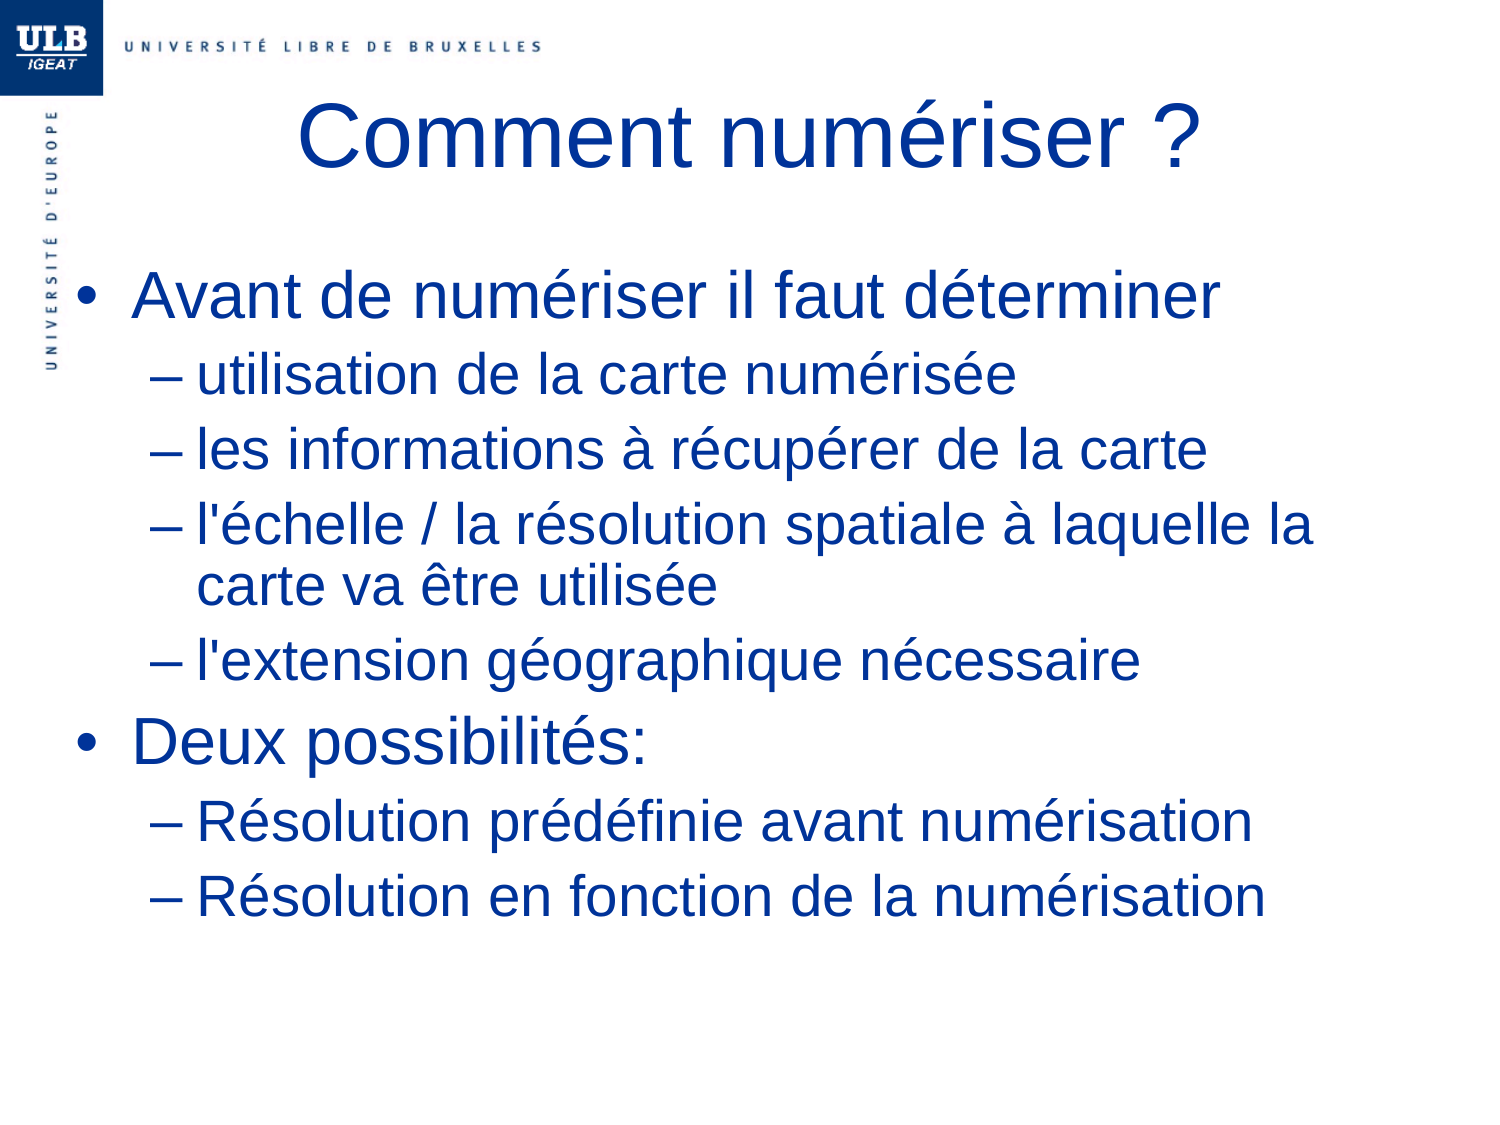

# Comment numériser ?
Avant de numériser il faut déterminer
utilisation de la carte numérisée
les informations à récupérer de la carte
l'échelle / la résolution spatiale à laquelle la carte va être utilisée
l'extension géographique nécessaire
Deux possibilités:
Résolution prédéfinie avant numérisation
Résolution en fonction de la numérisation